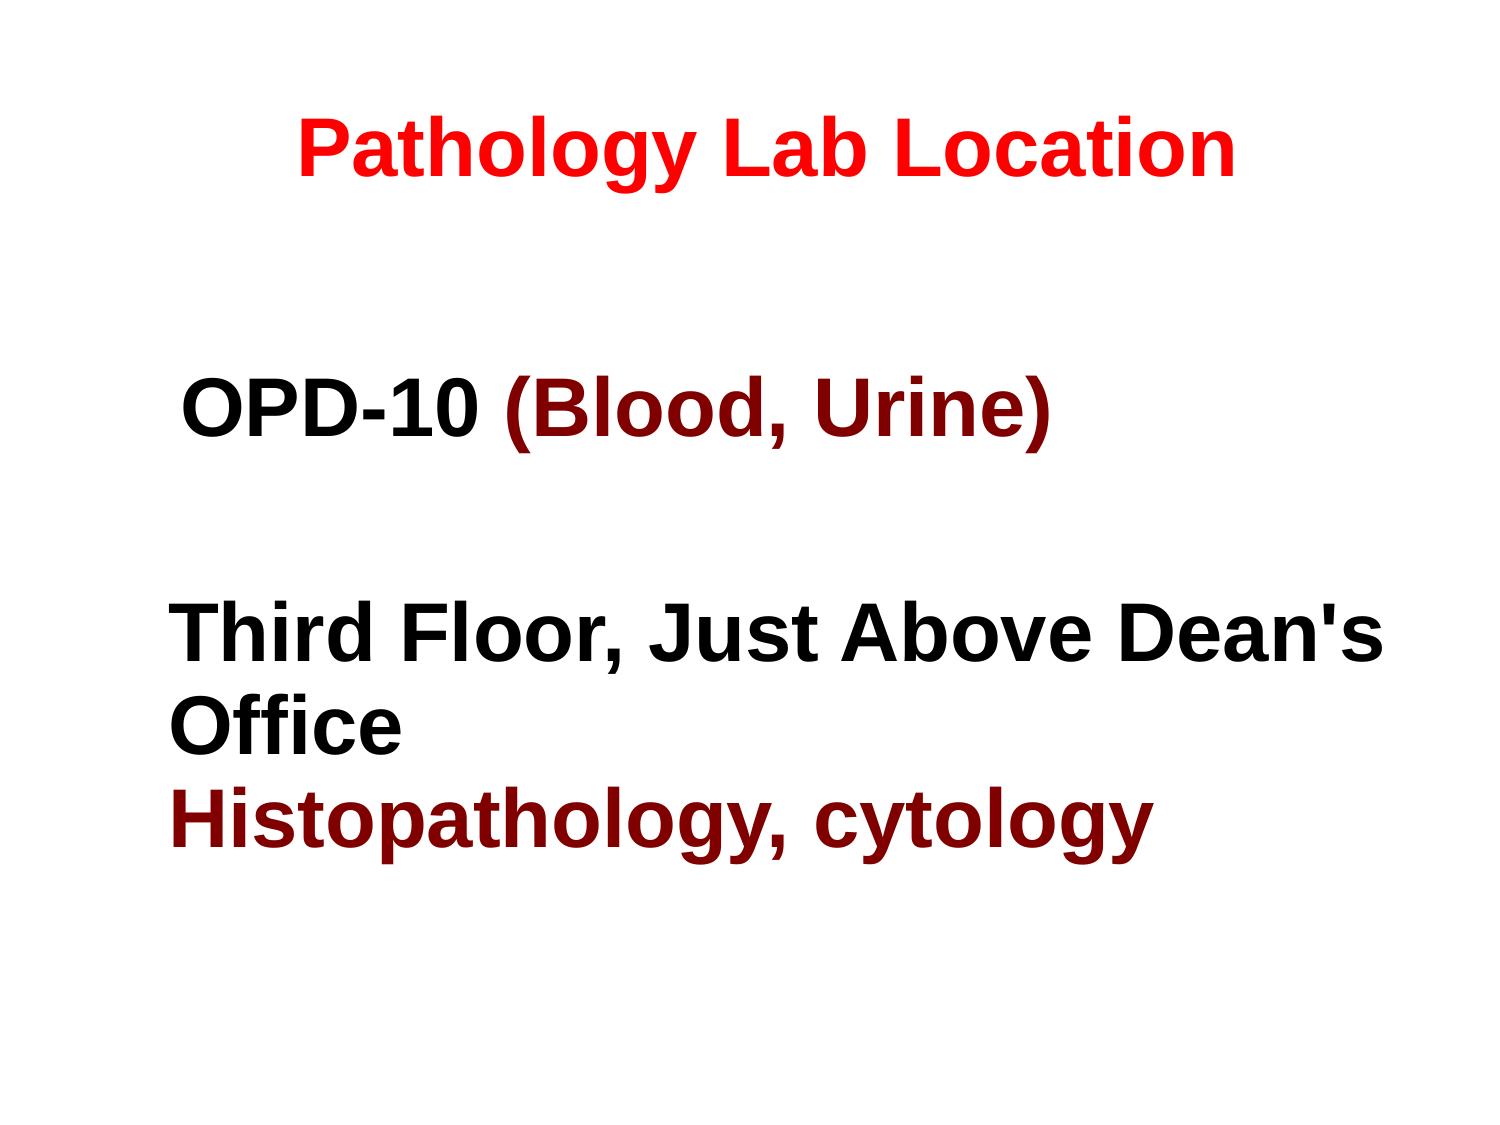

Pathology Lab Location
OPD-10 (Blood, Urine)
Third Floor, Just Above Dean's Office
Histopathology, cytology